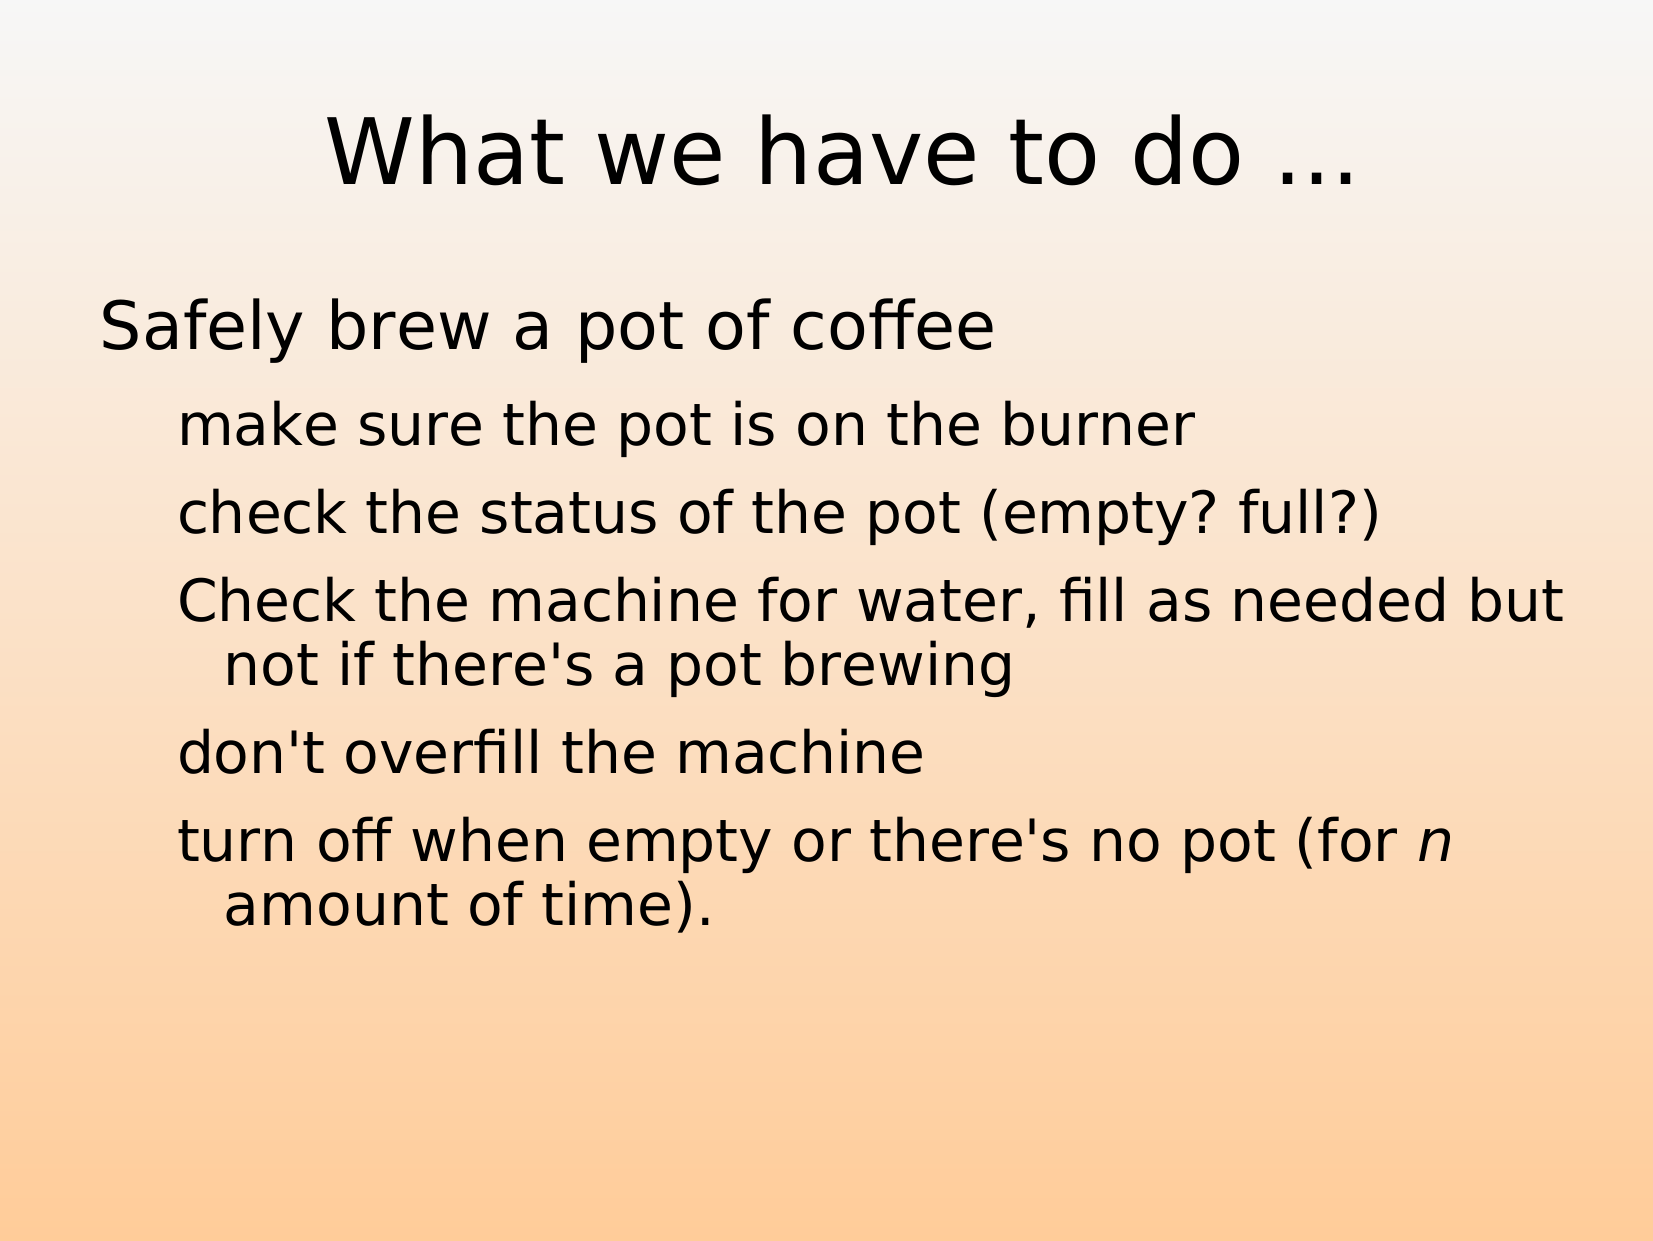

# What we have to do ...
Safely brew a pot of coffee
make sure the pot is on the burner
check the status of the pot (empty? full?)‏
Check the machine for water, fill as needed but not if there's a pot brewing
don't overfill the machine
turn off when empty or there's no pot (for n amount of time).